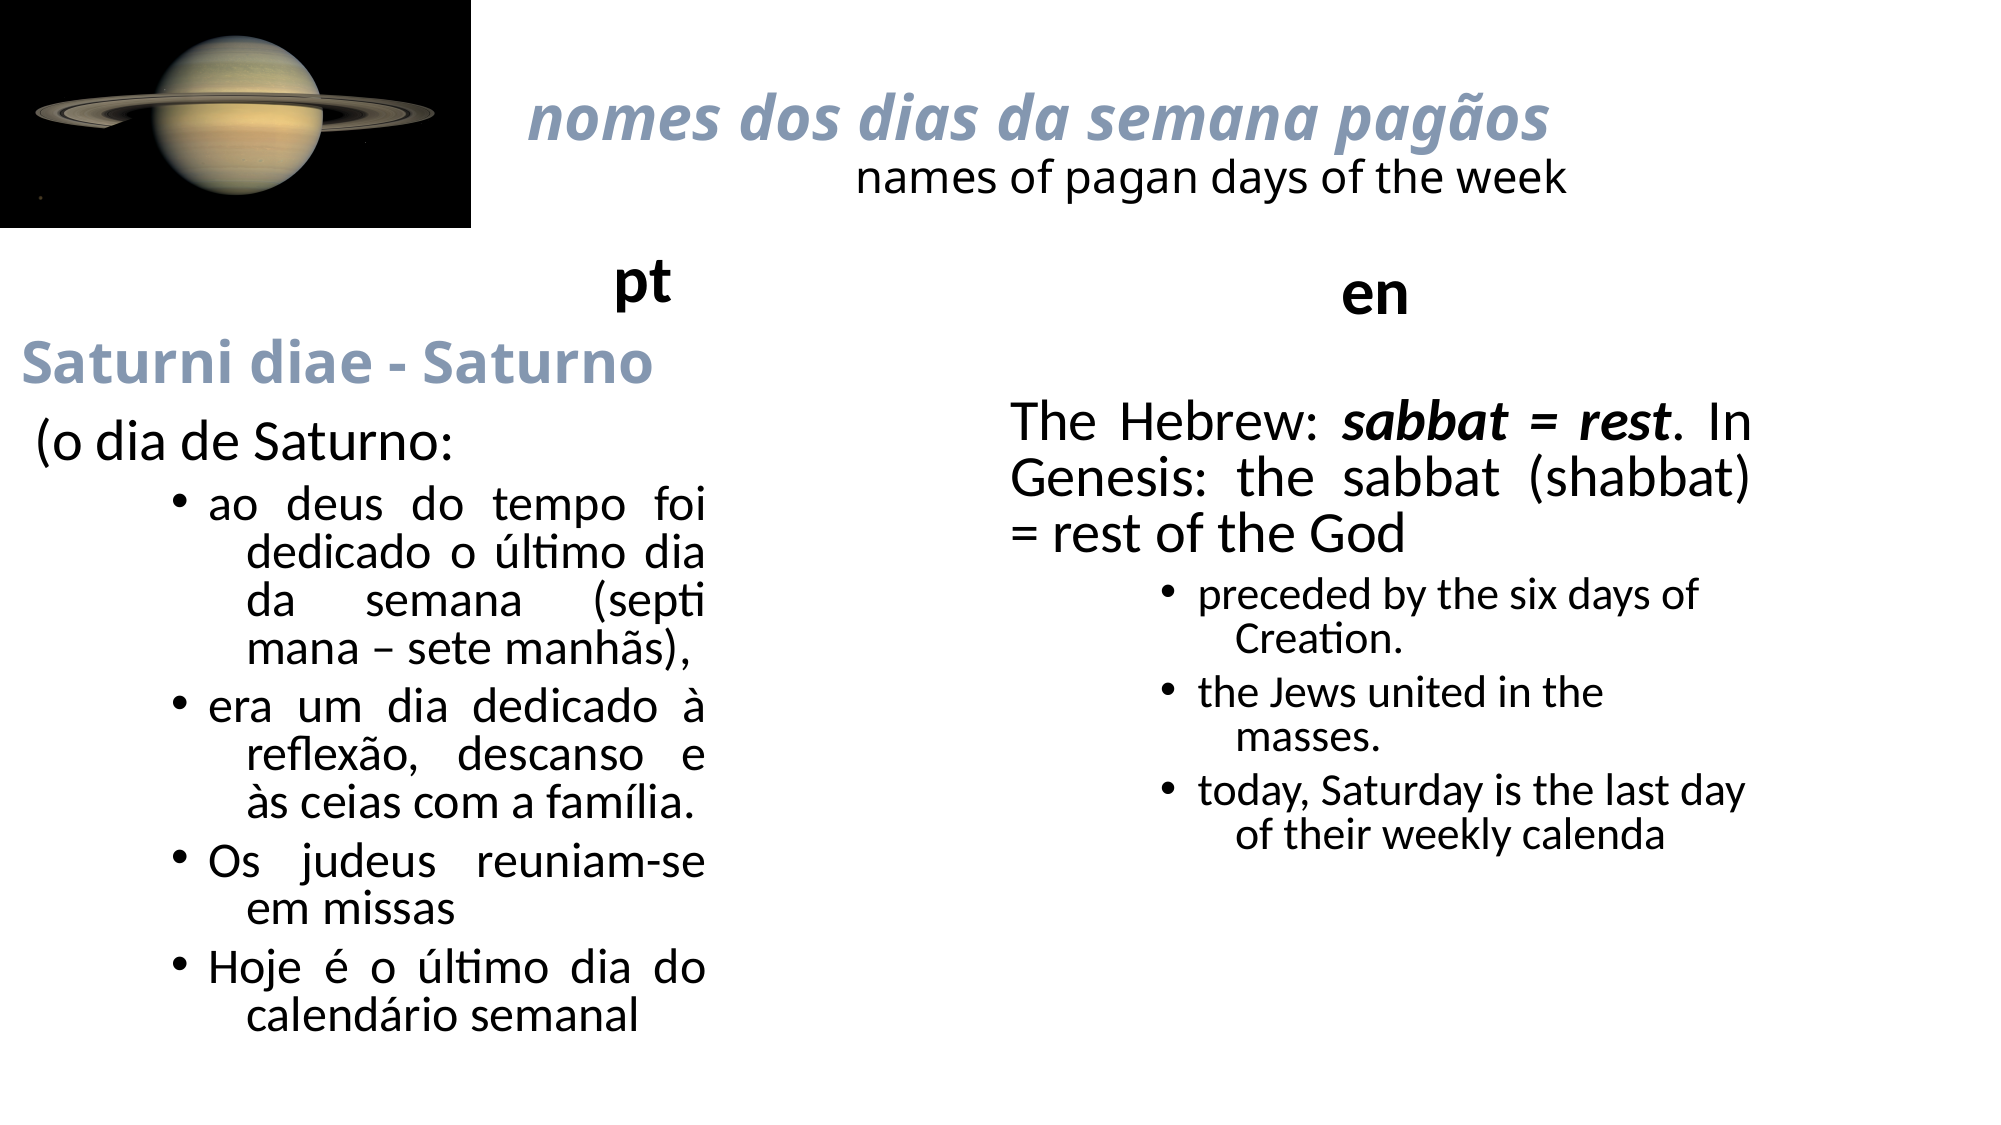

# nomes dos dias da semana pagãos names of pagan days of the week
pt
en
Saturni diae - Saturno
 (o dia de Saturno:
ao deus do tempo foi dedicado o último dia da semana (septi mana – sete manhãs),
era um dia dedicado à reflexão, descanso e às ceias com a família.
Os judeus reuniam-se em missas
Hoje é o último dia do calendário semanal
The Hebrew: sabbat = rest. In Genesis: the sabbat (shabbat) = rest of the God
preceded by the six days of Creation.
the Jews united in the masses.
today, Saturday is the last day of their weekly calenda